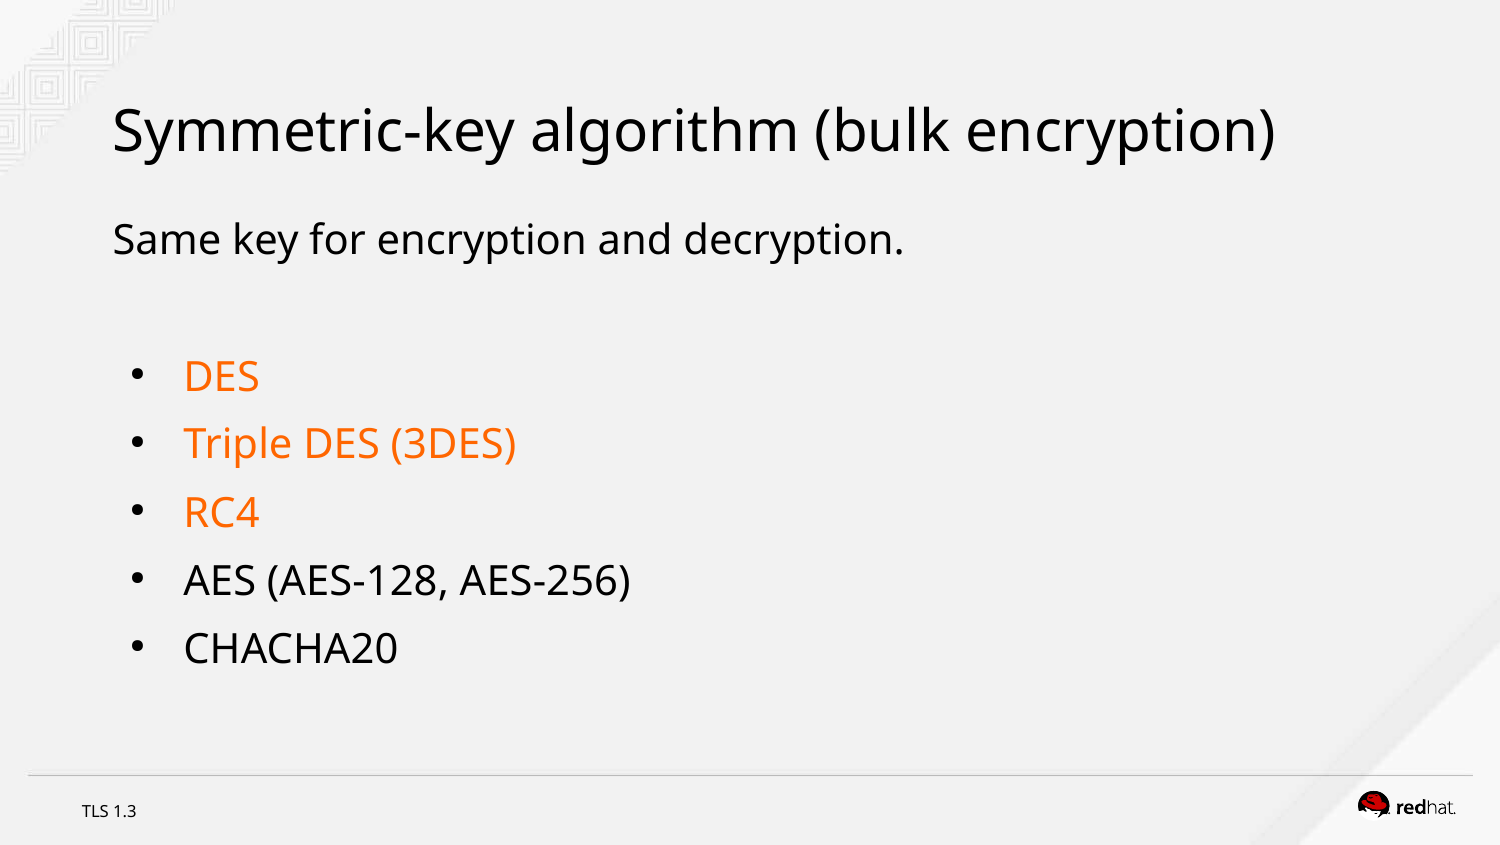

# Symmetric-key algorithm (bulk encryption)
Same key for encryption and decryption.
DES
Triple DES (3DES)
RC4
AES (AES-128, AES-256)
CHACHA20
TLS 1.3